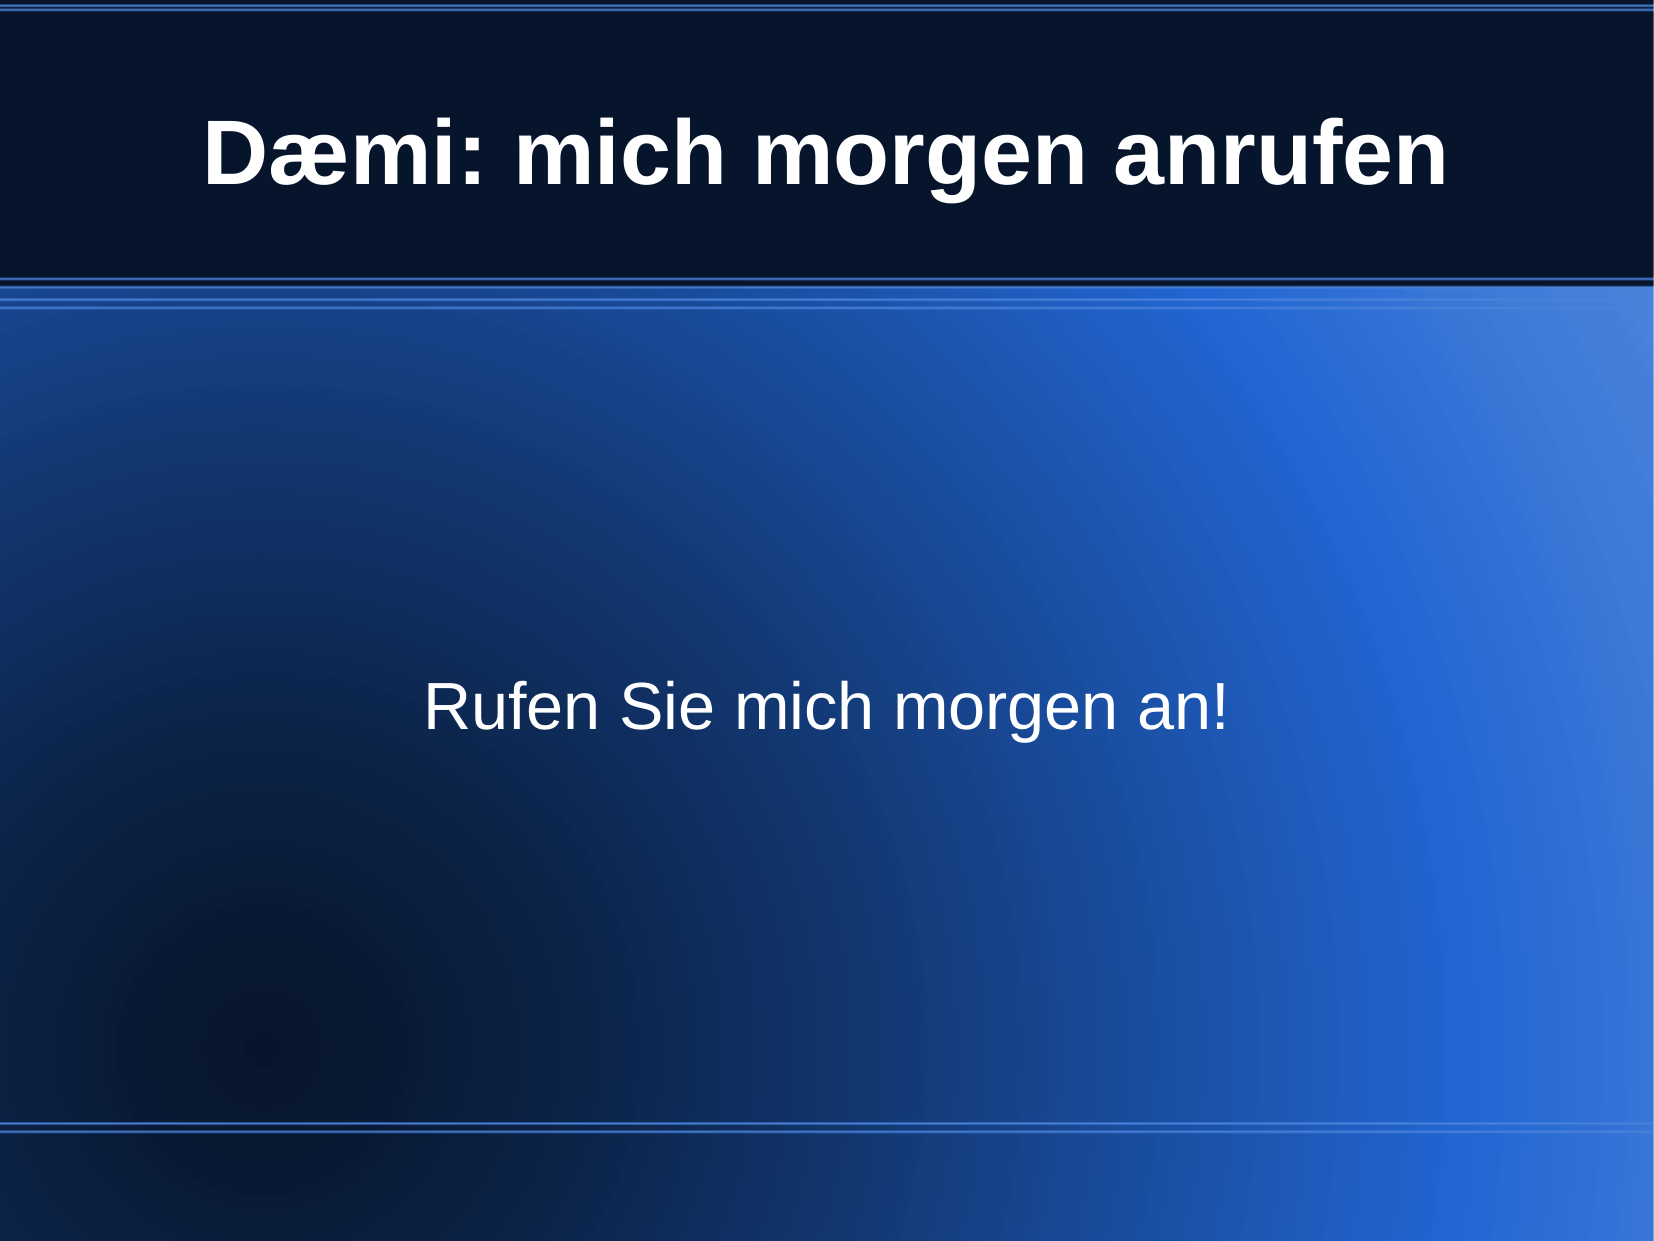

# Dæmi: mich morgen anrufen
Rufen Sie mich morgen an!